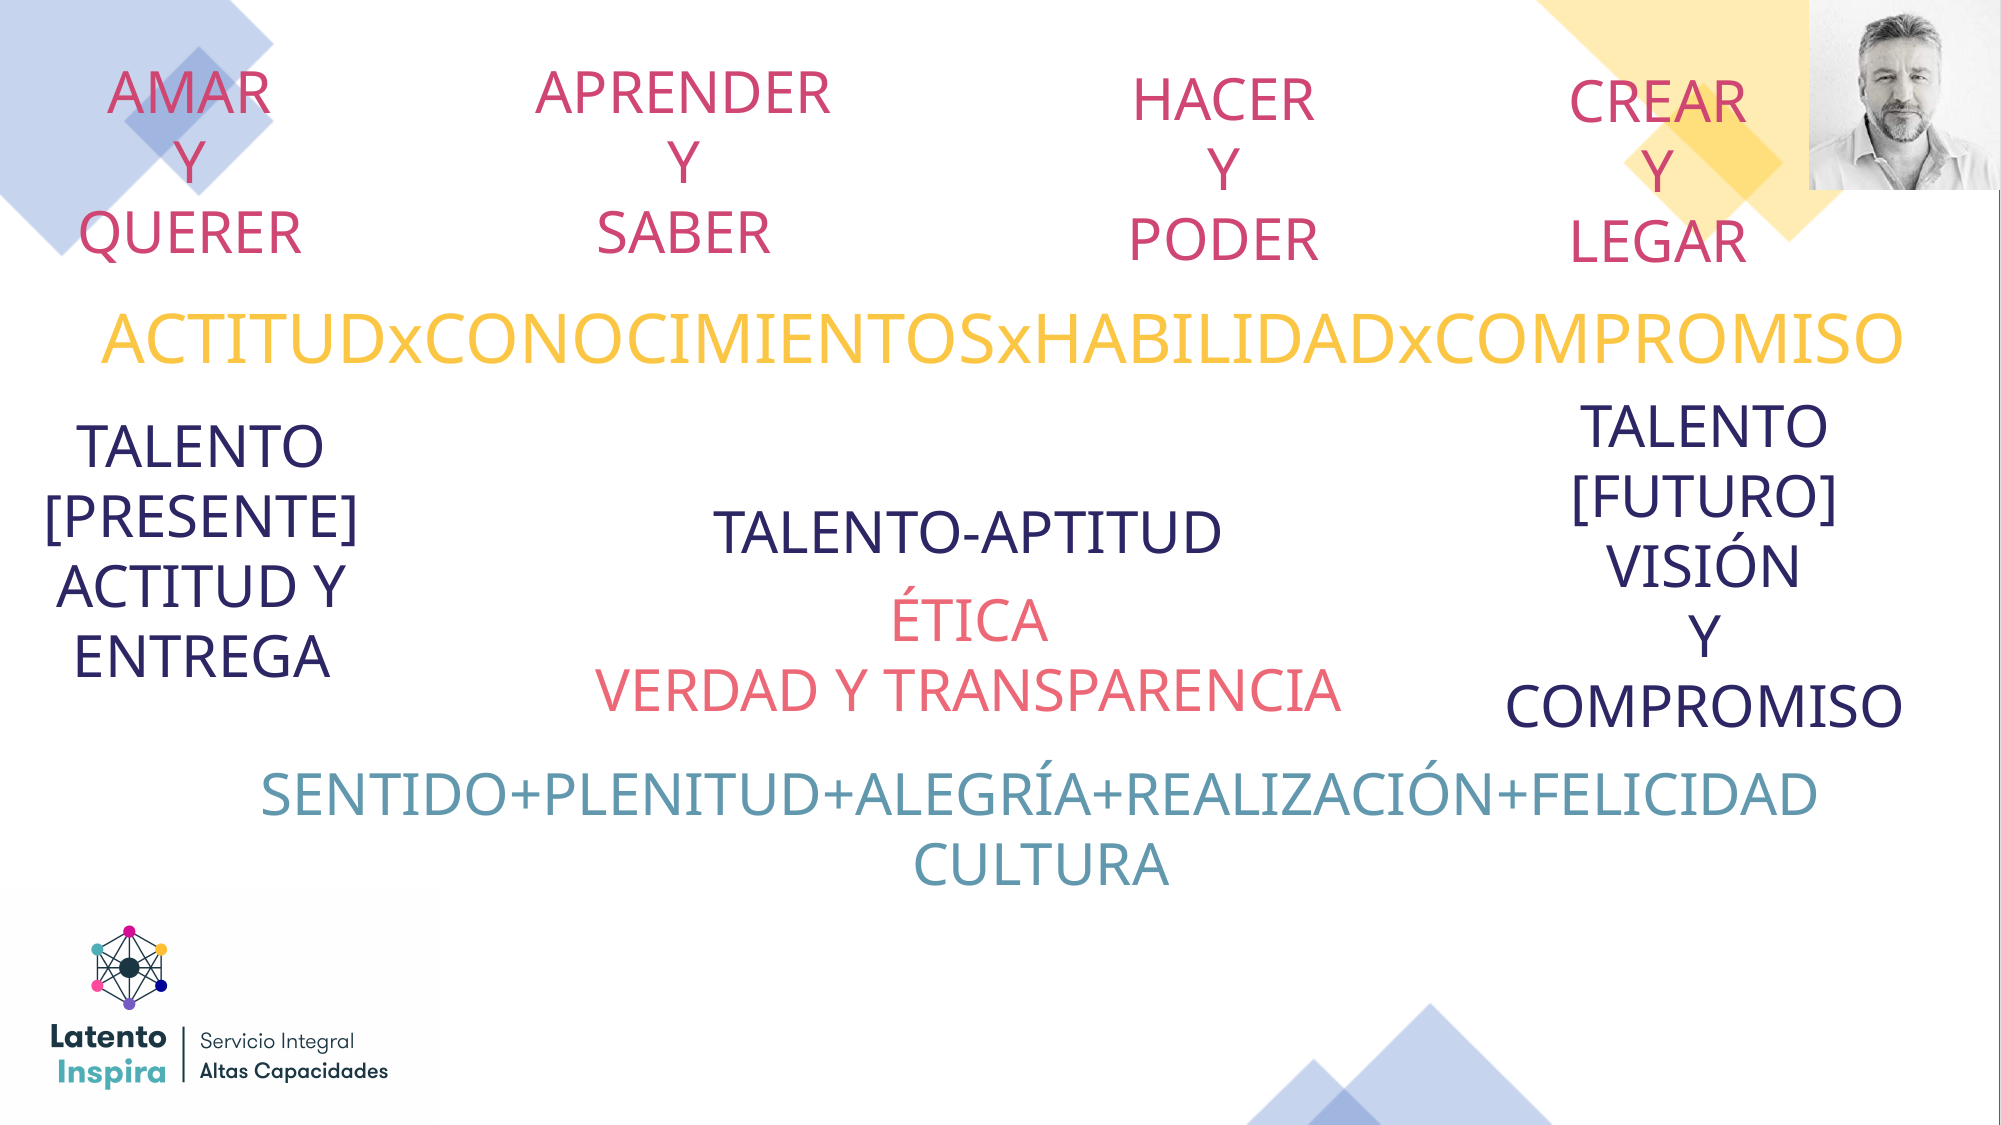

AMAR
Y
QUERER
APRENDER
Y
SABER
HACER
Y
PODER
CREAR
Y
LEGAR
ACTITUDxCONOCIMIENTOSxHABILIDADxCOMPROMISO
TALENTO
[FUTURO]
VISIÓN
Y
COMPROMISO
TALENTO
[PRESENTE]
ACTITUD Y ENTREGA
TALENTO-APTITUD
ÉTICA
VERDAD Y TRANSPARENCIA
SENTIDO+PLENITUD+ALEGRÍA+REALIZACIÓN+FELICIDAD
CULTURA